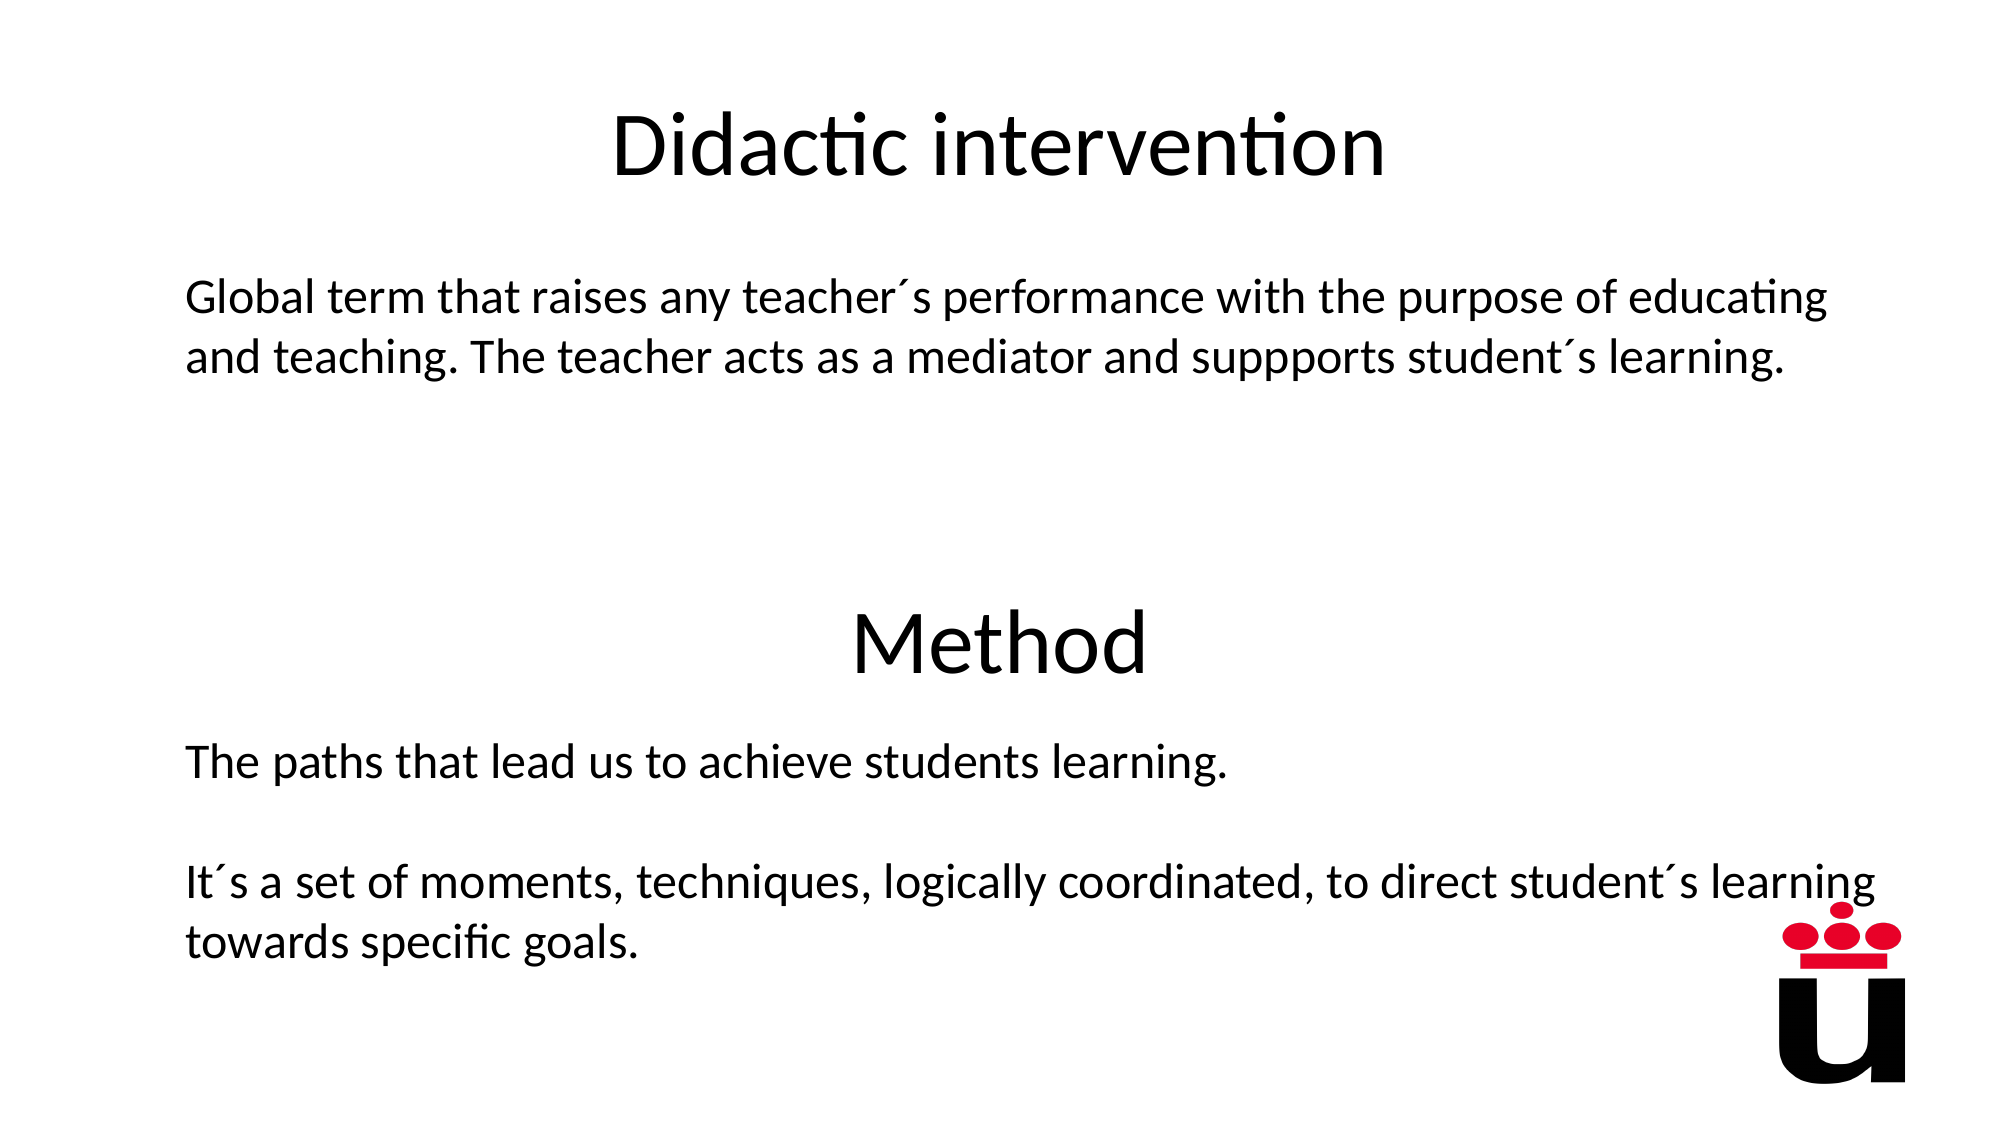

Didactic intervention
Global term that raises any teacher´s performance with the purpose of educating and teaching. The teacher acts as a mediator and suppports student´s learning.
Method
The paths that lead us to achieve students learning.
It´s a set of moments, techniques, logically coordinated, to direct student´s learning towards specific goals.